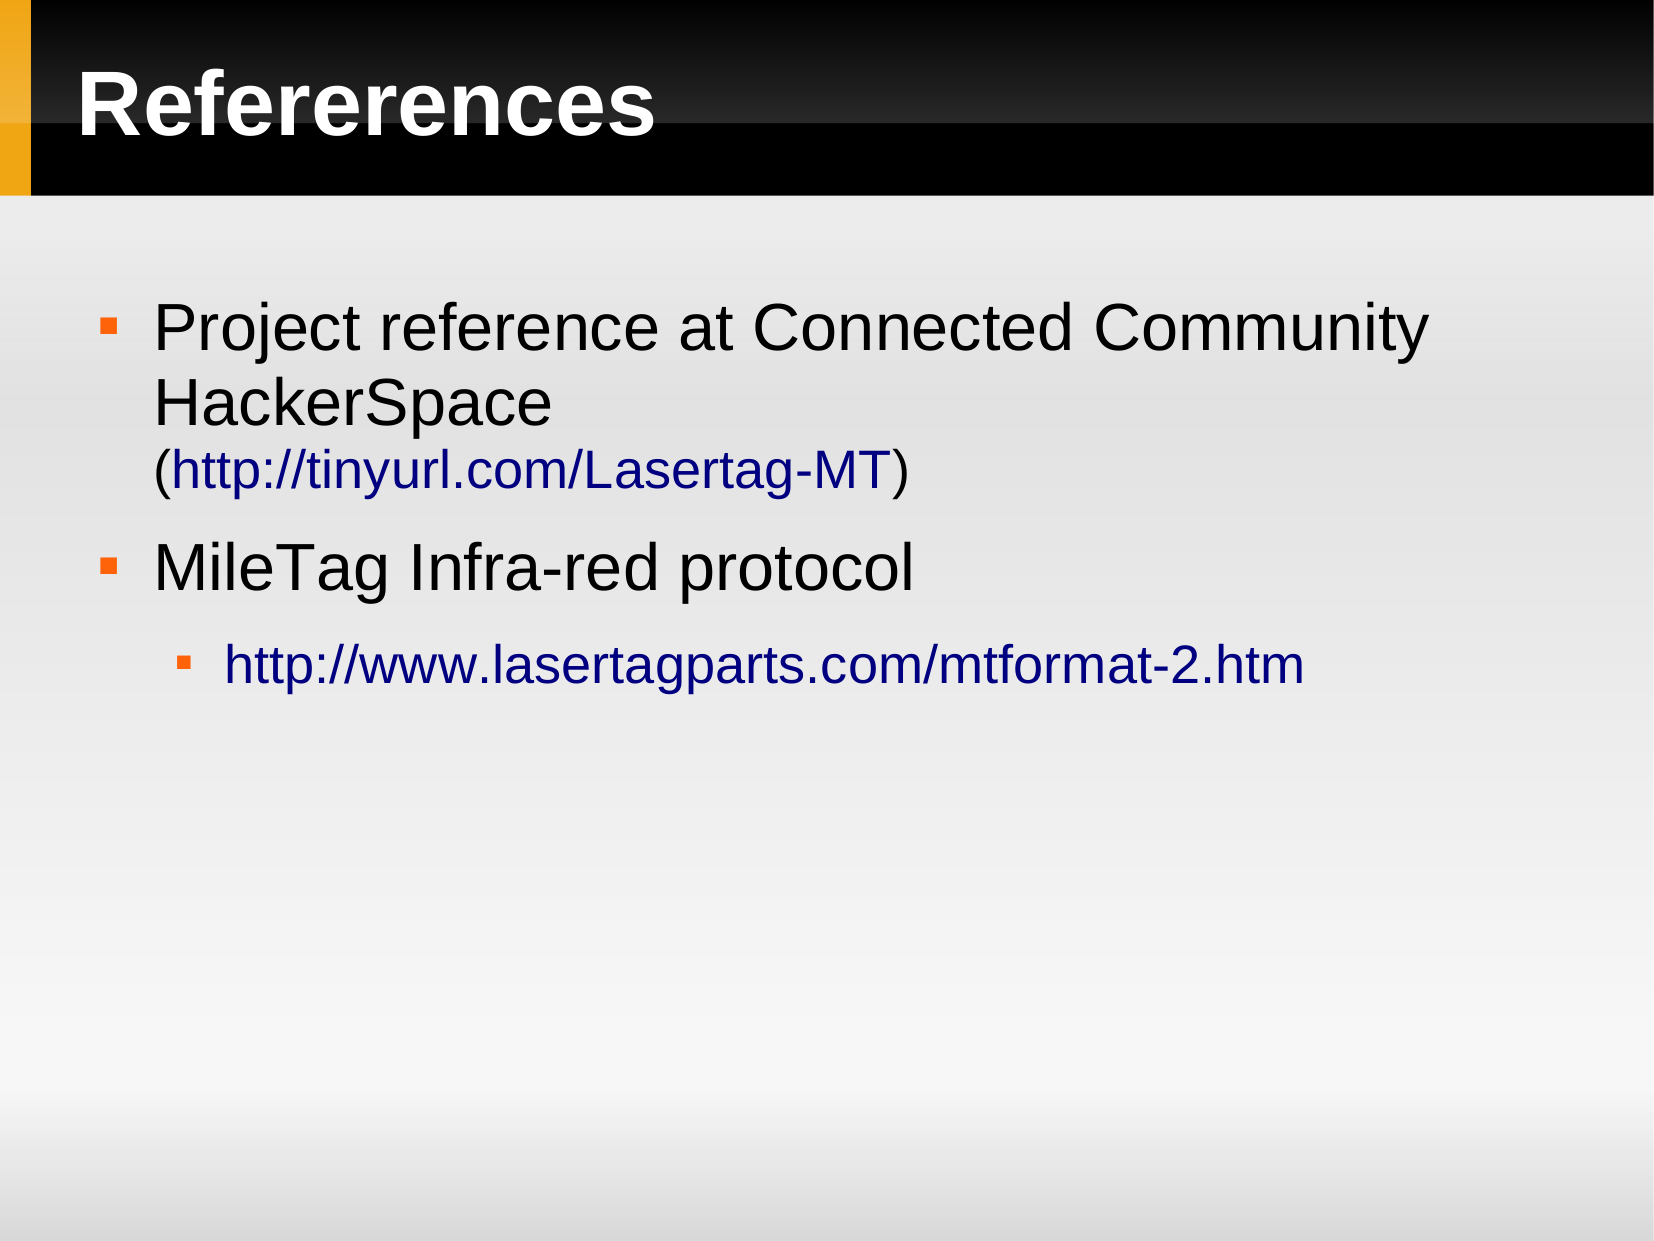

# Refererences
Project reference at Connected Community HackerSpace
(http://tinyurl.com/Lasertag-MT)
MileTag Infra-red protocol
http://www.lasertagparts.com/mtformat-2.htm